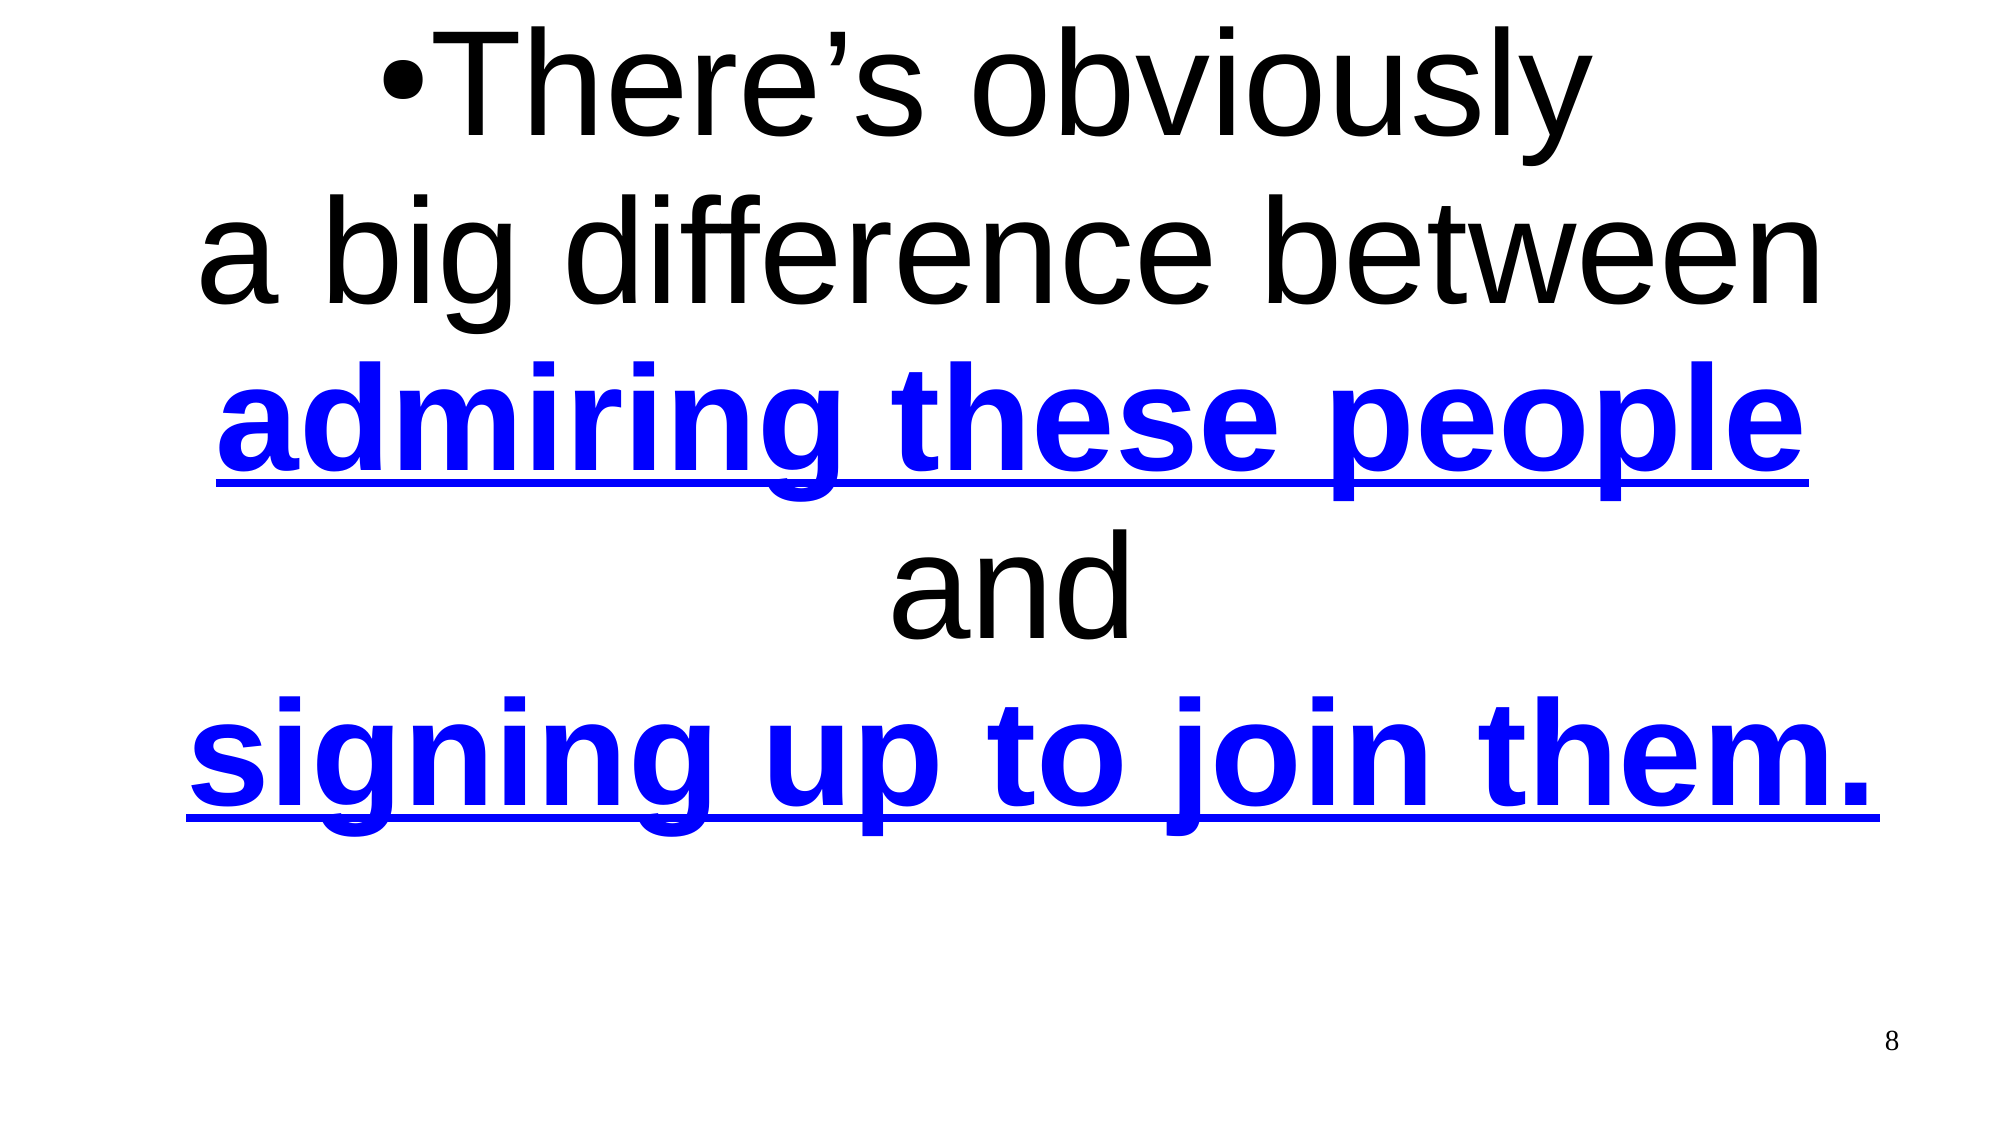

# There’s obviously a big difference between admiring these people and signing up to join them.
8